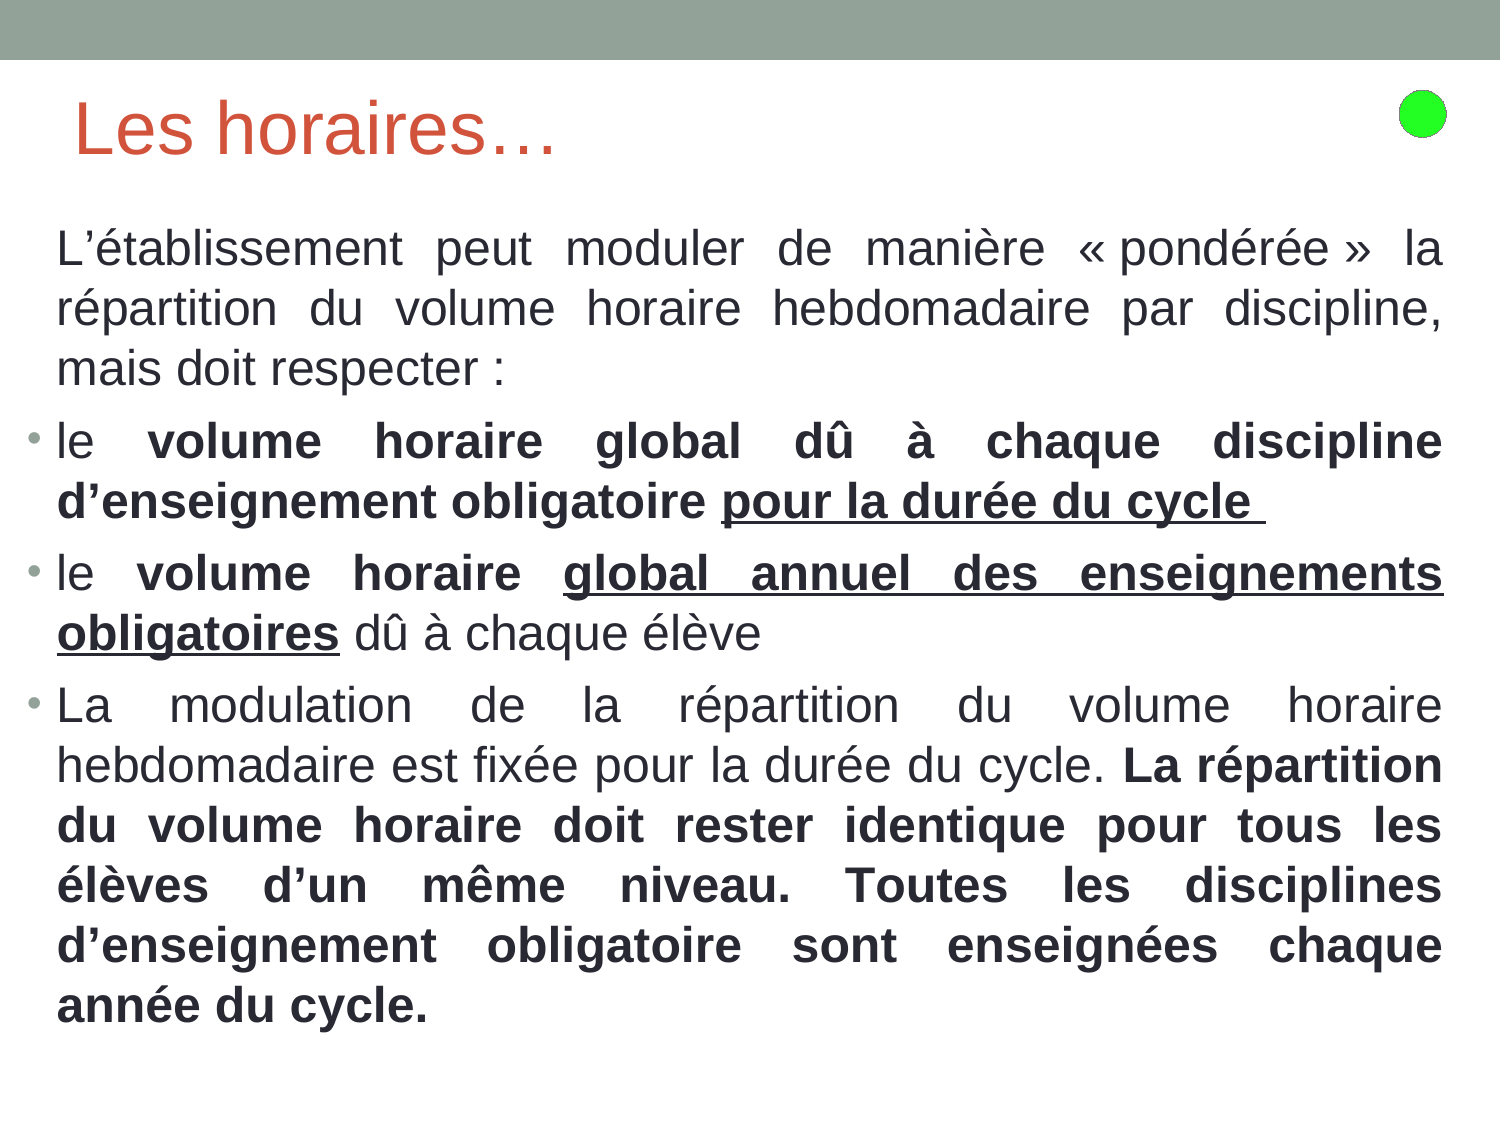

Les horaires…
# L’établissement peut moduler de manière « pondérée » la répartition du volume horaire hebdomadaire par discipline, mais doit respecter :
le volume horaire global dû à chaque discipline d’enseignement obligatoire pour la durée du cycle
le volume horaire global annuel des enseignements obligatoires dû à chaque élève
La modulation de la répartition du volume horaire hebdomadaire est fixée pour la durée du cycle. La répartition du volume horaire doit rester identique pour tous les élèves d’un même niveau. Toutes les disciplines d’enseignement obligatoire sont enseignées chaque année du cycle.